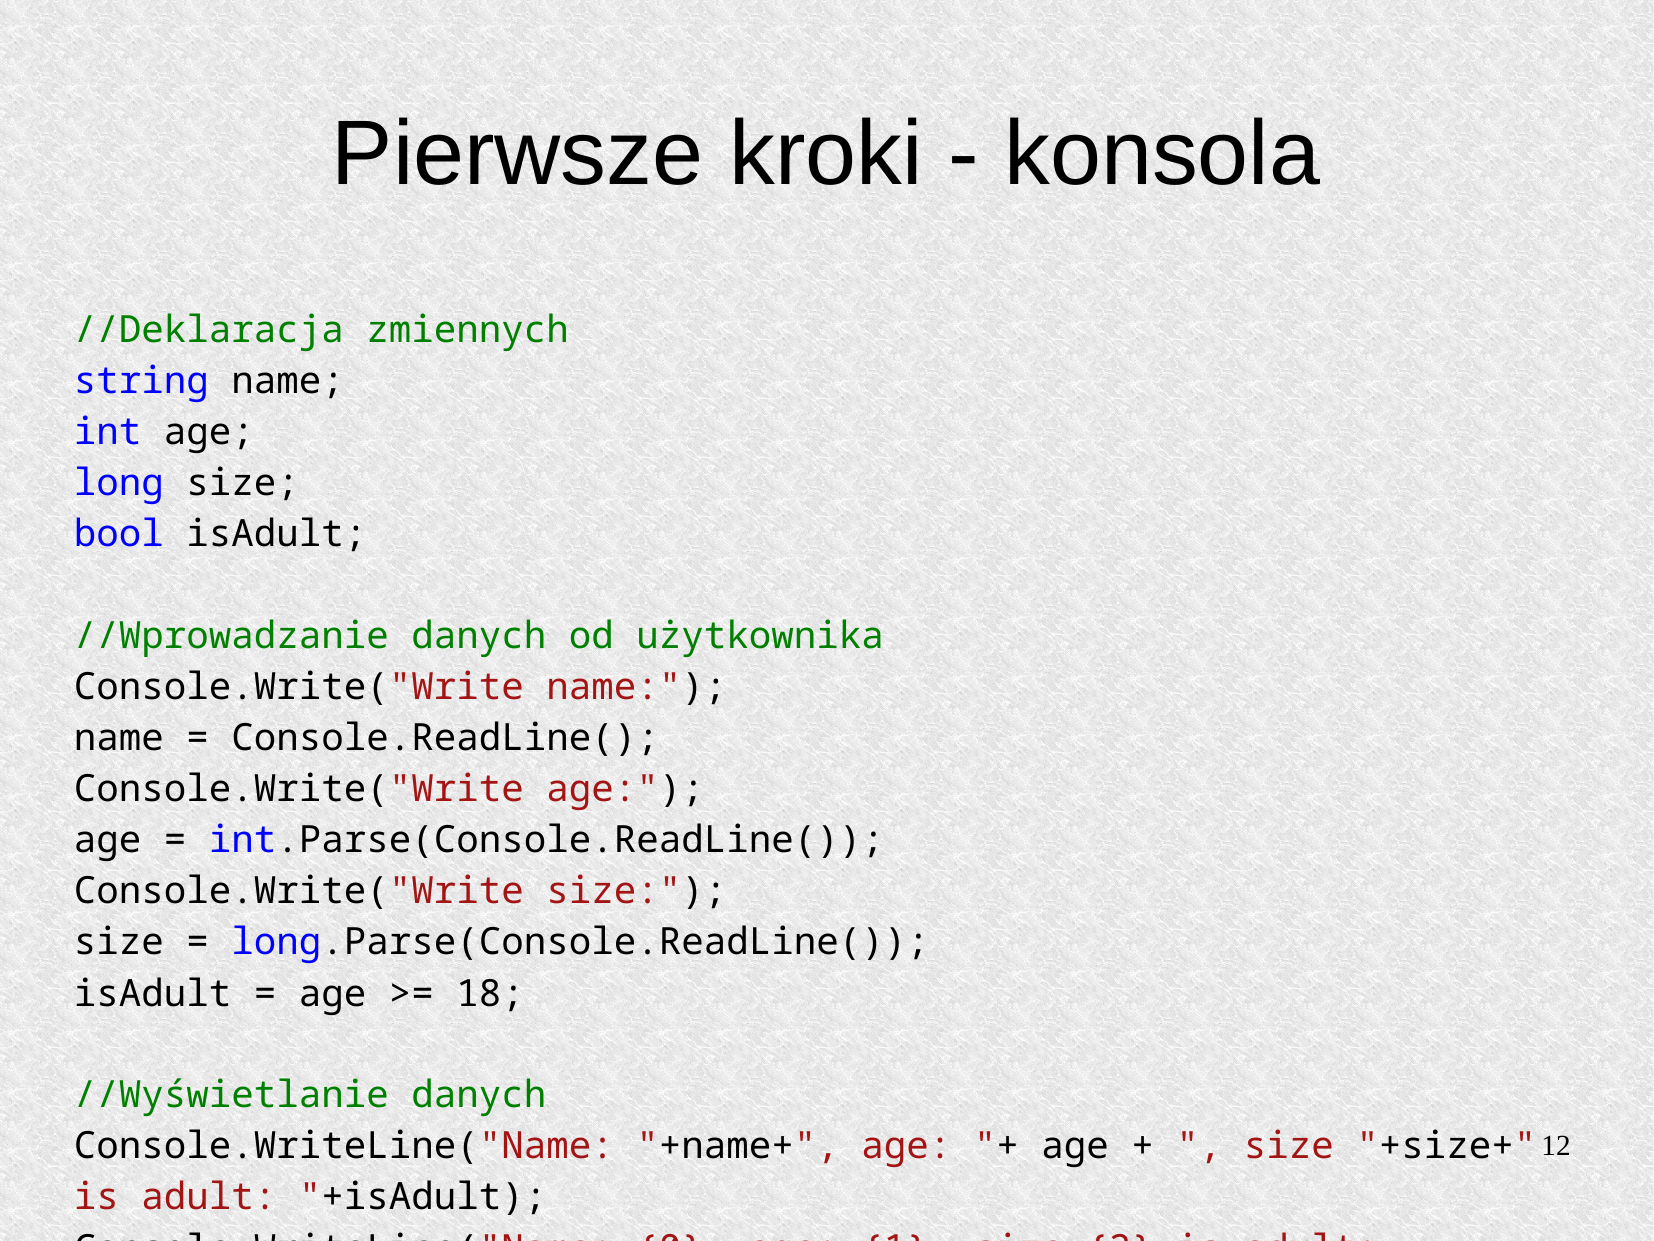

# Pierwsze kroki - konsola
//Deklaracja zmiennych
string name;
int age;
long size;
bool isAdult;
//Wprowadzanie danych od użytkownika
Console.Write("Write name:");
name = Console.ReadLine();
Console.Write("Write age:");
age = int.Parse(Console.ReadLine());
Console.Write("Write size:");
size = long.Parse(Console.ReadLine());
isAdult = age >= 18;
//Wyświetlanie danych
Console.WriteLine("Name: "+name+", age: "+ age + ", size "+size+" is adult: "+isAdult);
Console.WriteLine("Name: {0}, age: {1}, size {2} is adult: {3}",name,age,size,isAdult);
Console.WriteLine($"Name: {name}, age: {age}, size {size} is adult: {isAdult}");
12